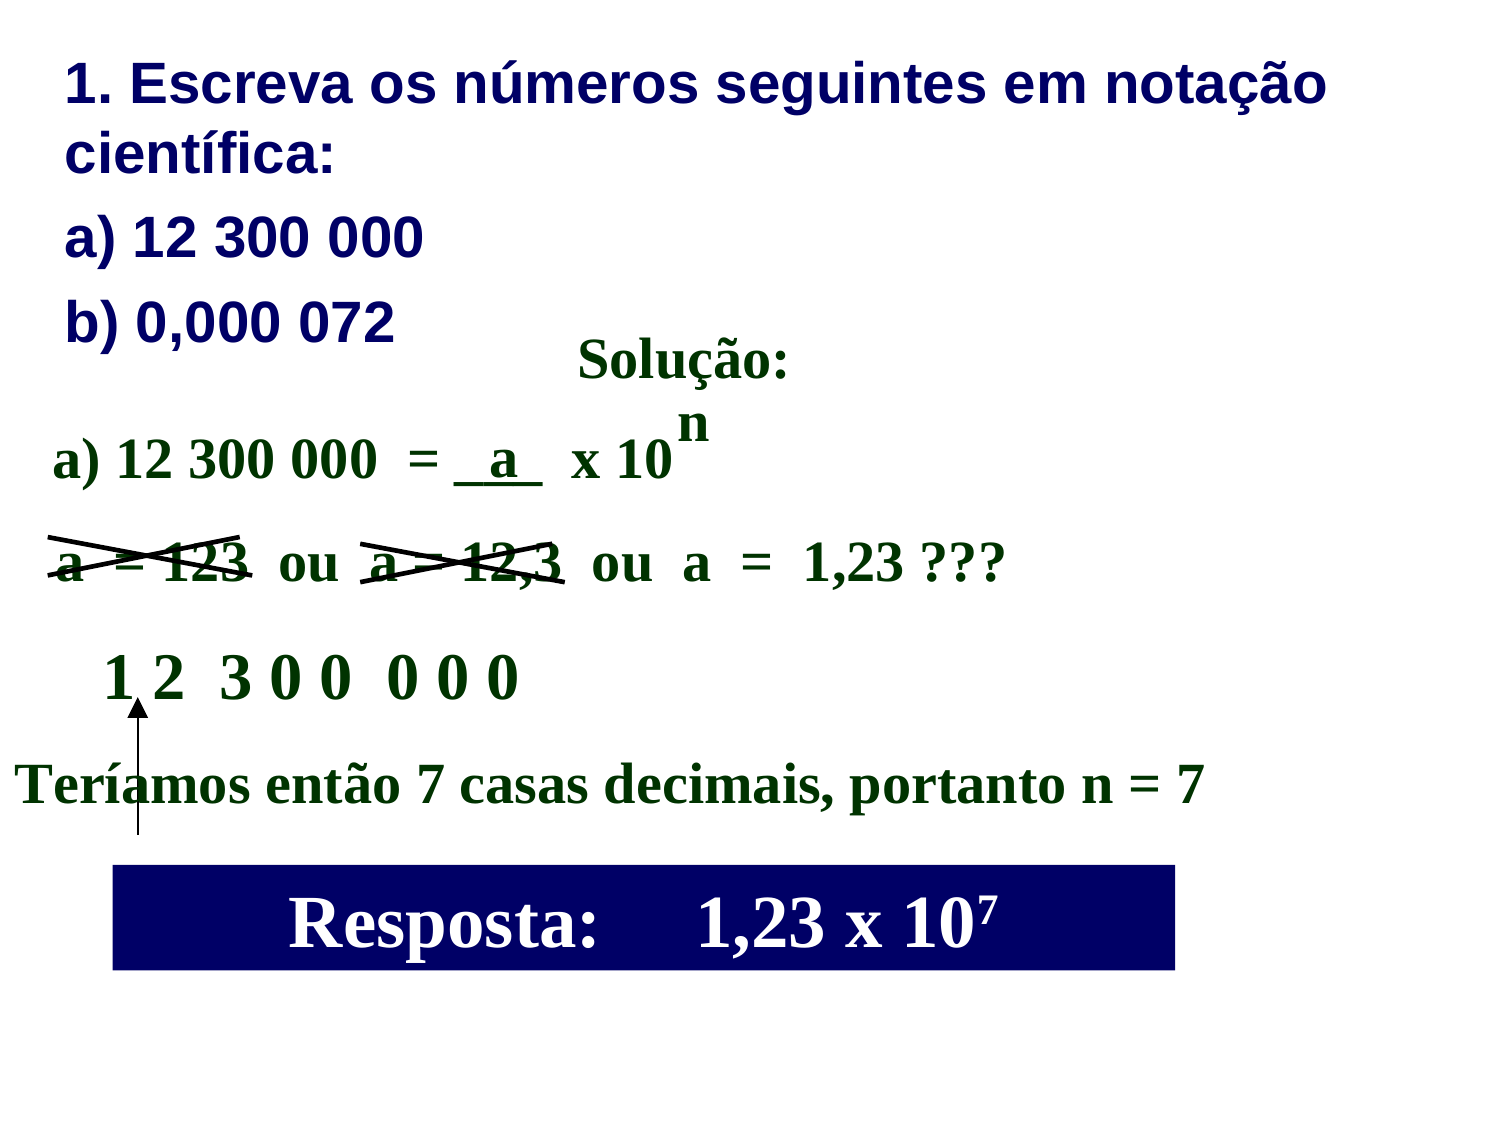

# 1. Escreva os números seguintes em notação científica:
a) 12 300 000
b) 0,000 072
Solução:
n
a
a) 12 300 000 = ___ x 10
a = 123 ou a = 12,3 ou a = 1,23 ???
1 2 3 0 0 0 0 0
Teríamos então 7 casas decimais, portanto n = 7
Resposta: 1,23 x 107